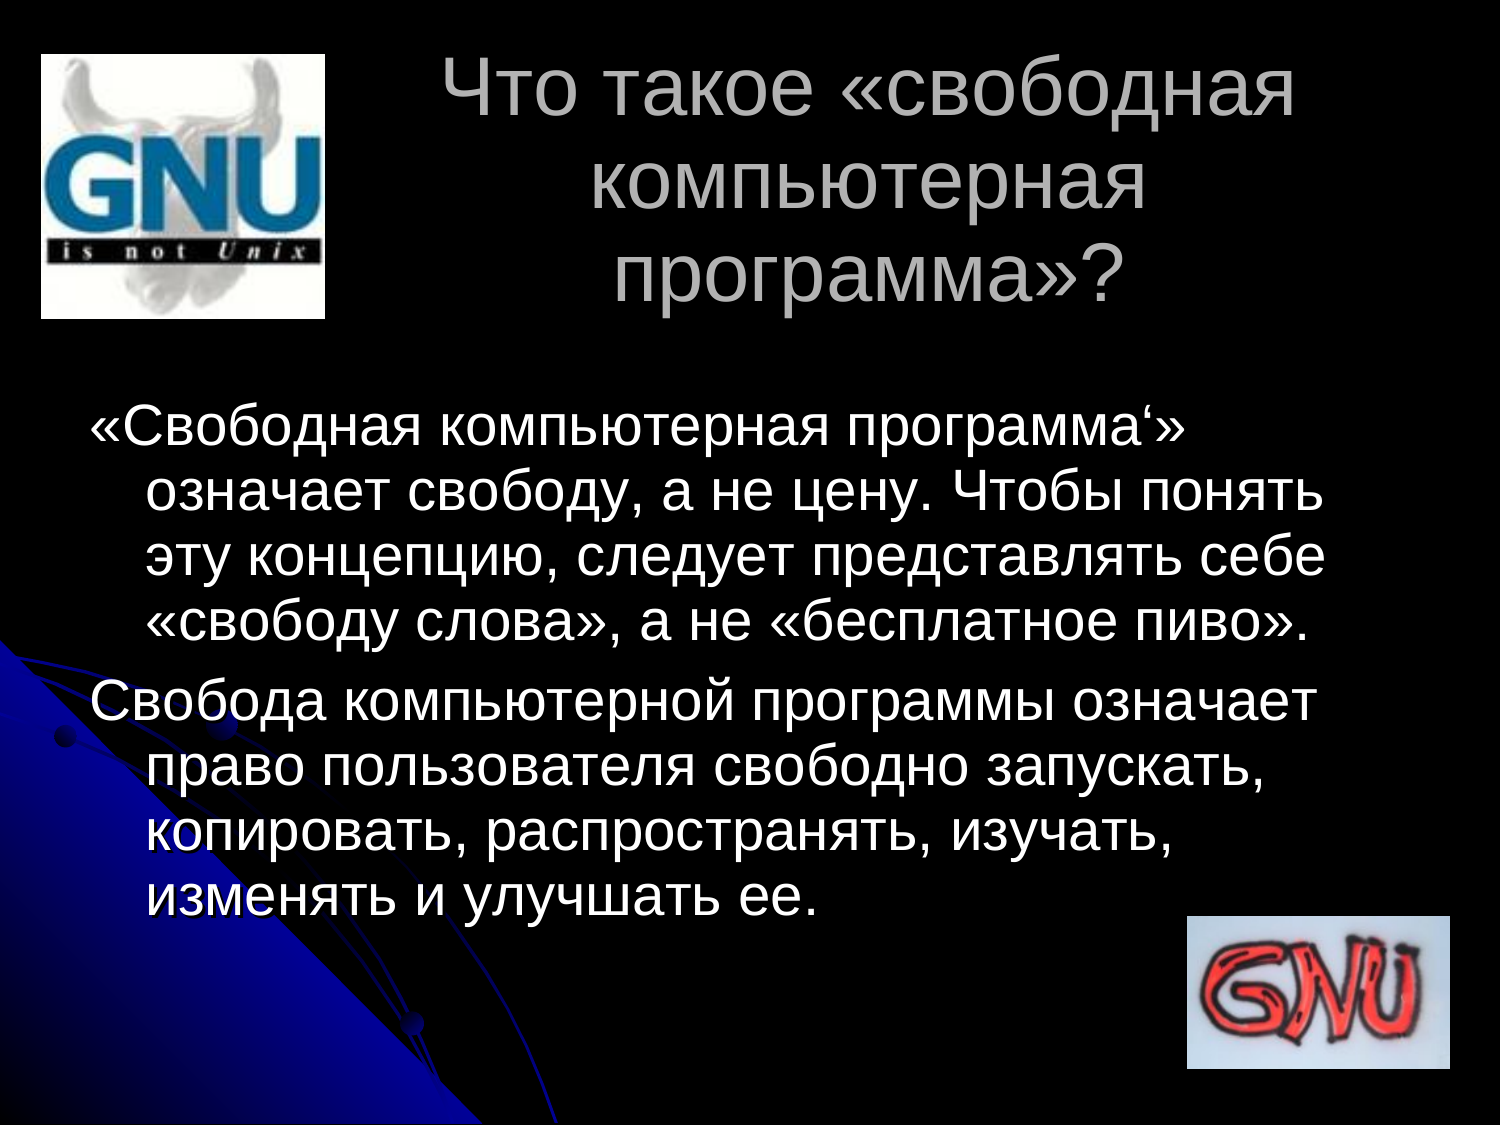

# Что такое «свободная компьютерная программа»?
«Свободная компьютерная программа‘» означает свободу, а не цену. Чтобы понять эту концепцию, следует представлять себе «свободу слова», а не «бесплатное пиво».
Свобода компьютерной программы означает право пользователя свободно запускать, копировать, распространять, изучать, изменять и улучшать ее.